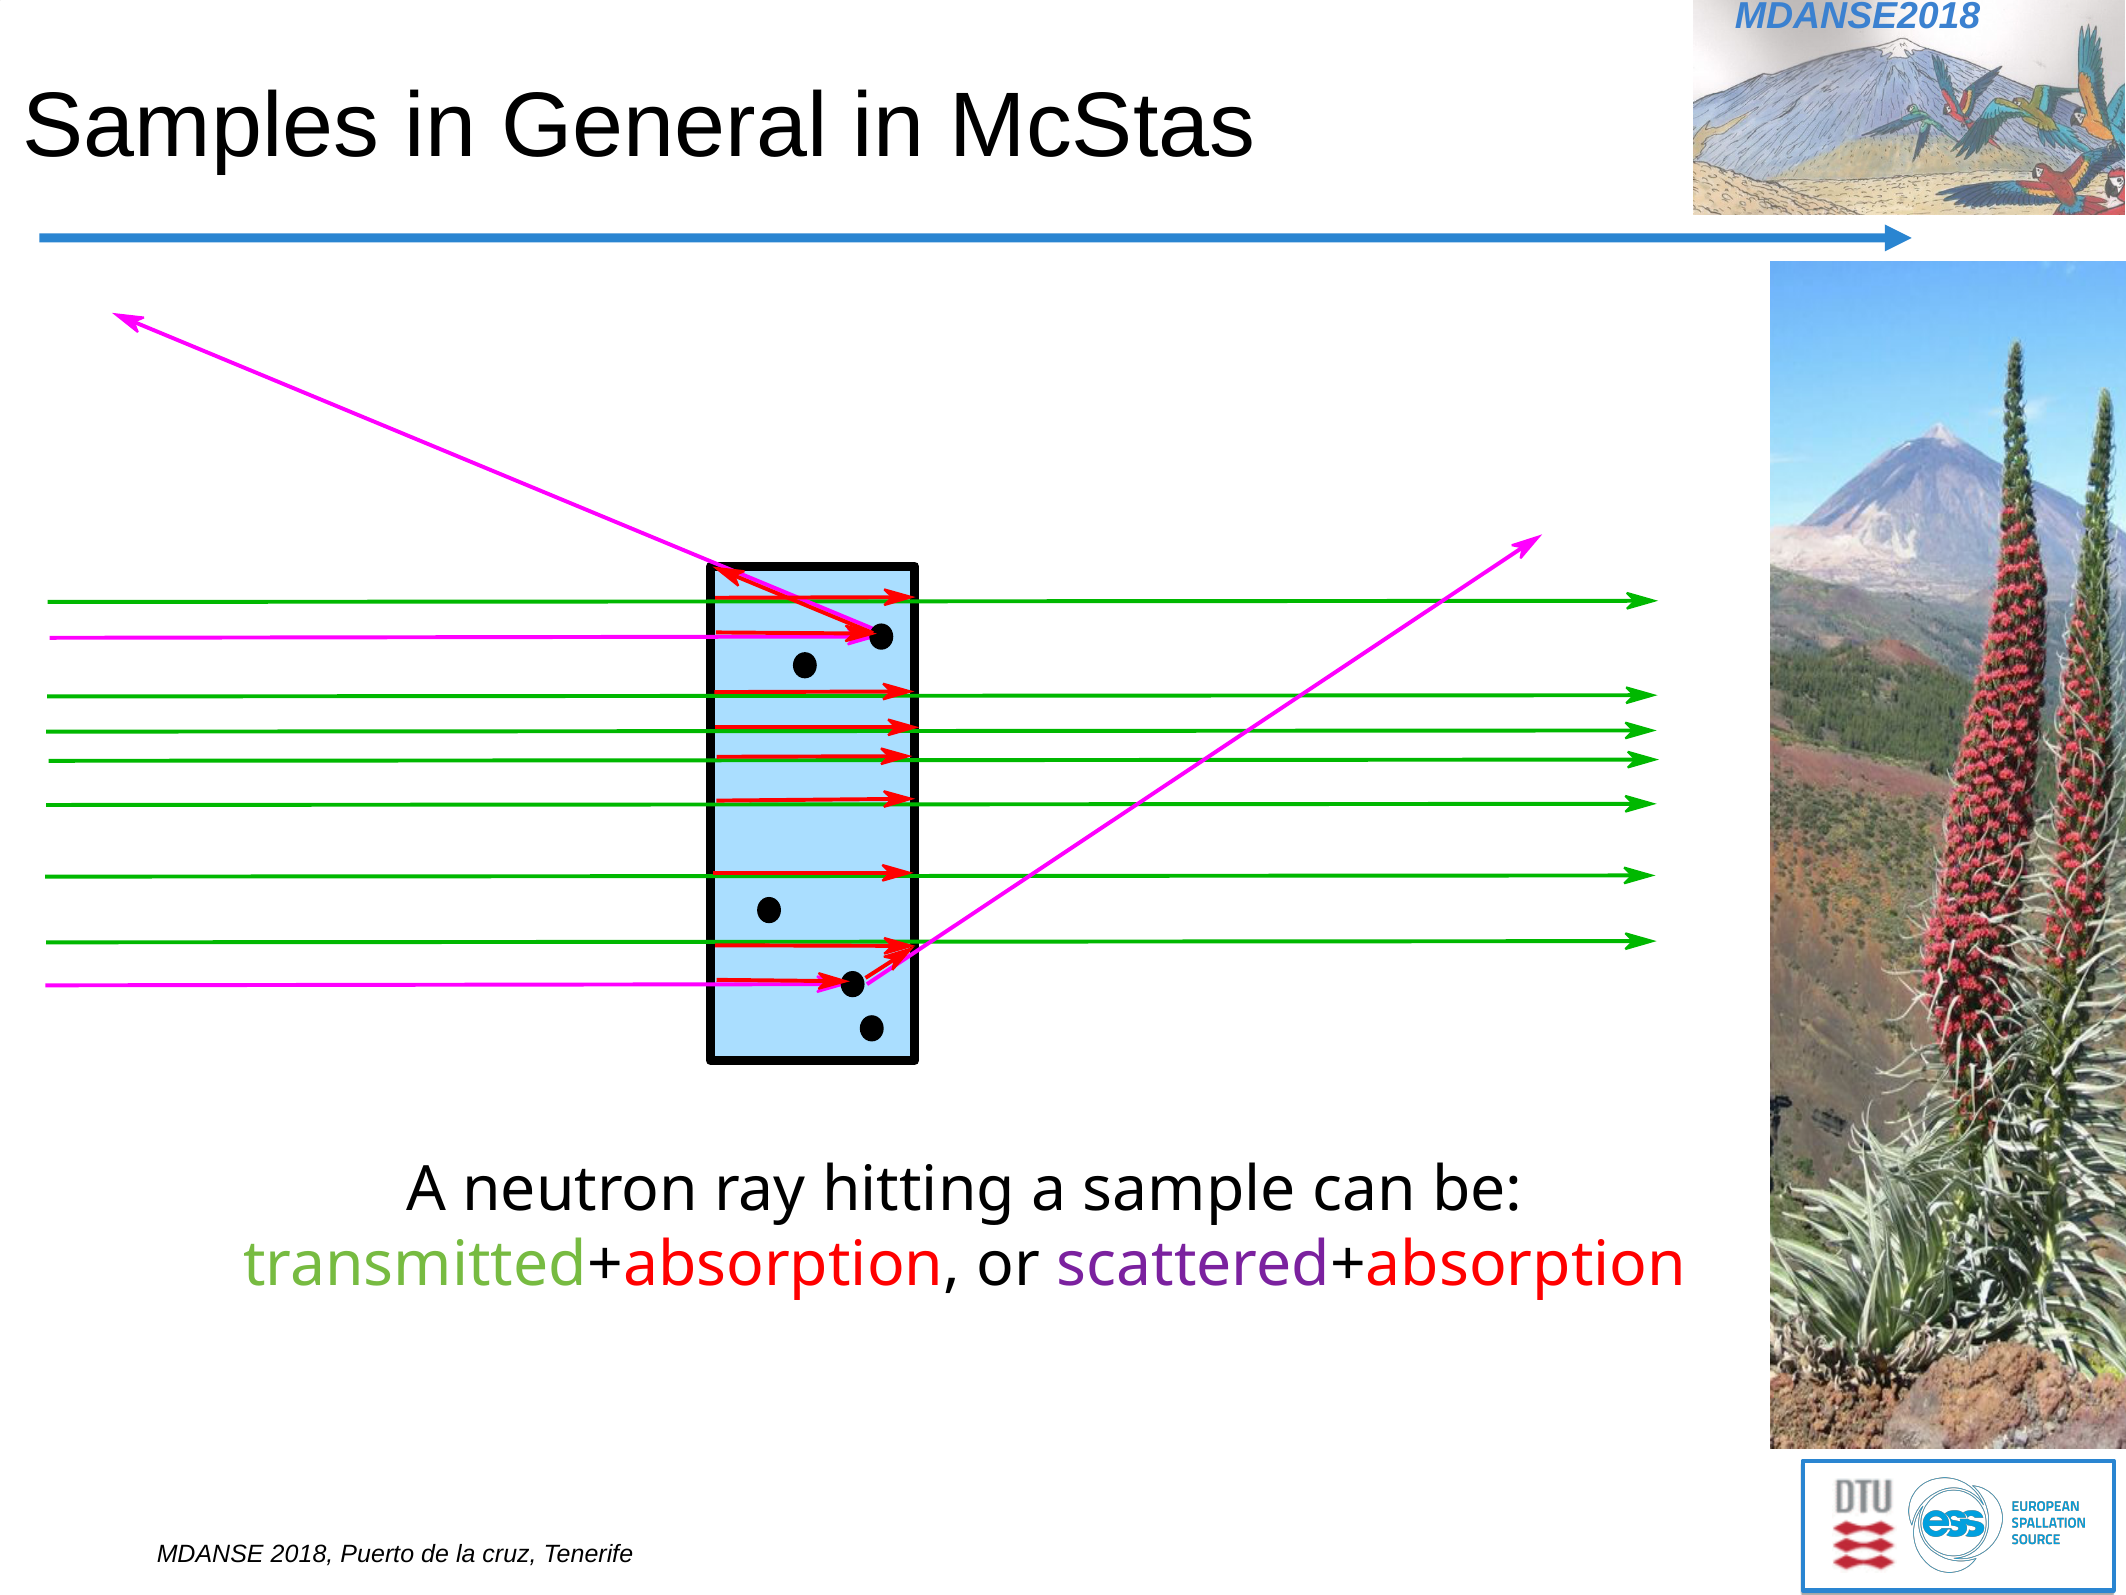

# Samples in General in McStas
A neutron ray hitting a sample can be:
transmitted+absorption, or scattered+absorption